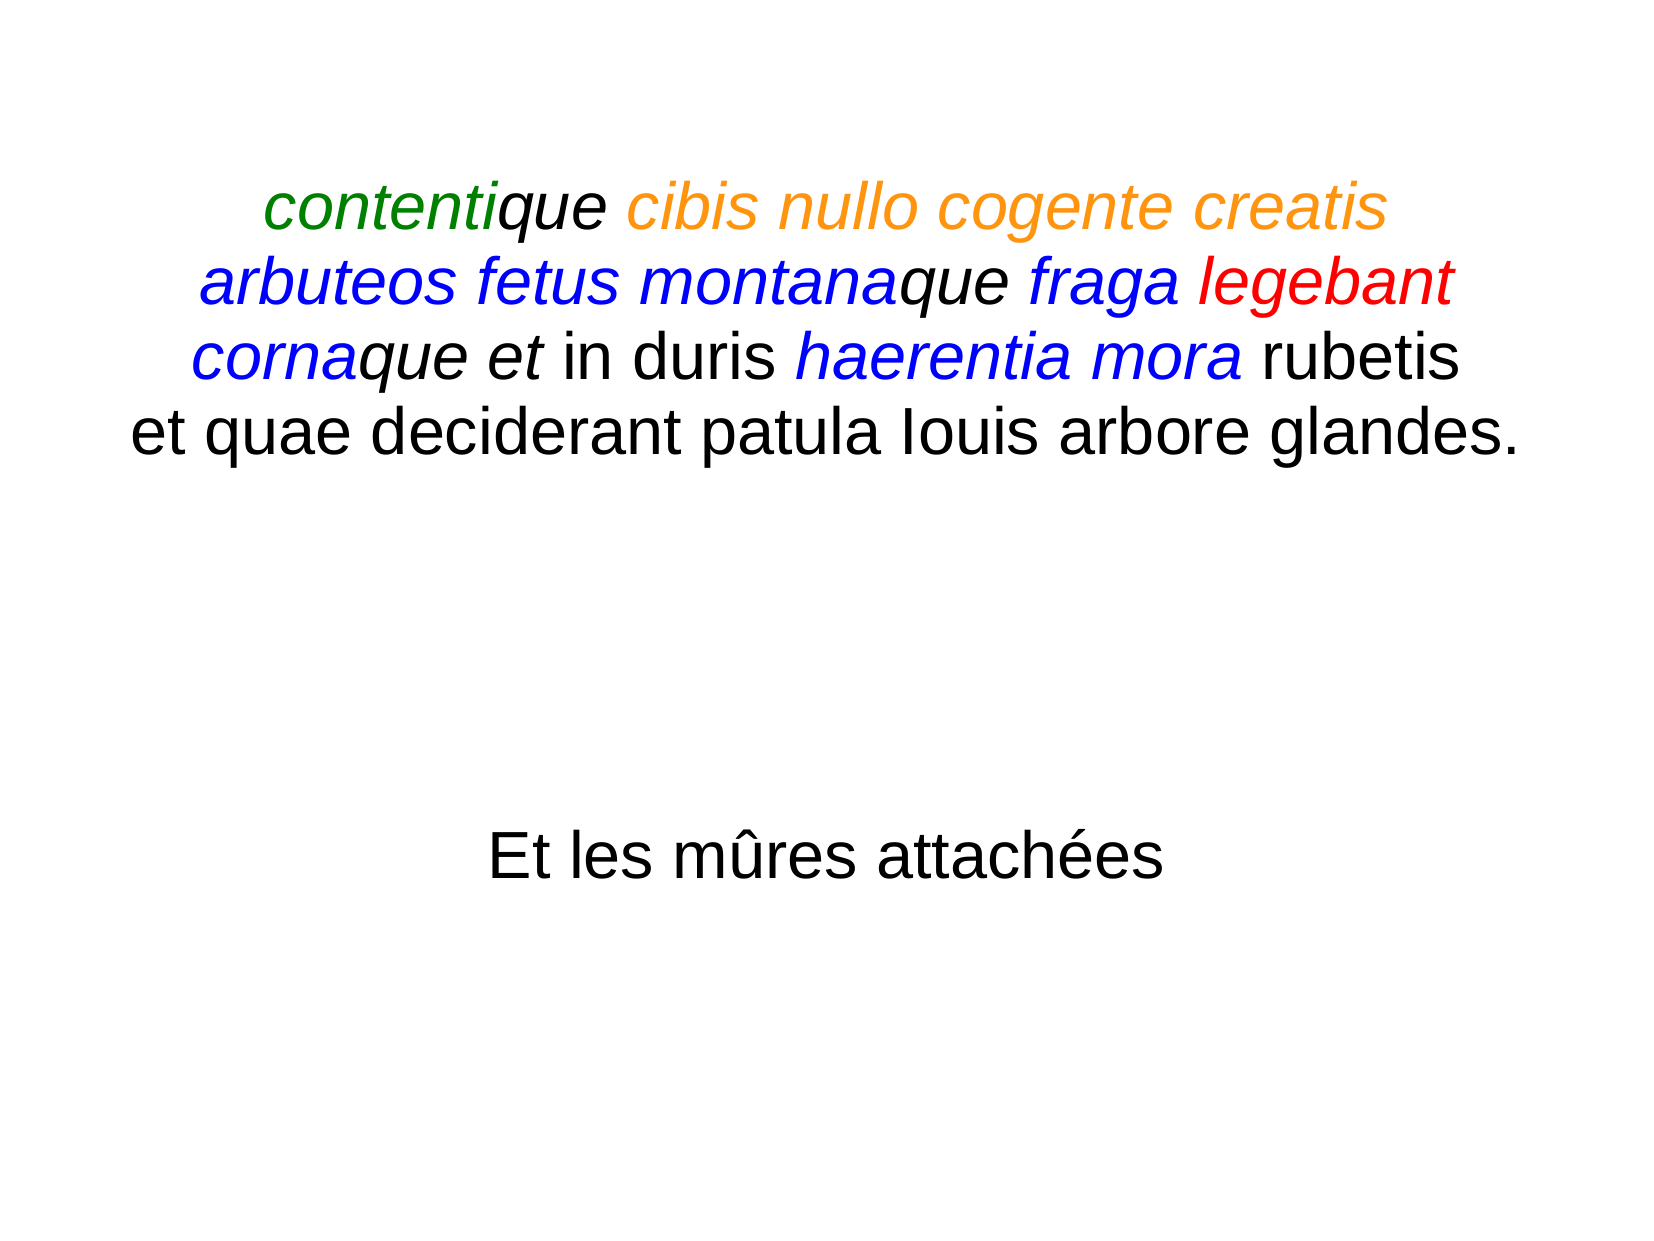

# contentique cibis nullo cogente creatis arbuteos fetus montanaque fraga legebant cornaque et in duris haerentia mora rubetis et quae deciderant patula Iouis arbore glandes.
Et les mûres attachées